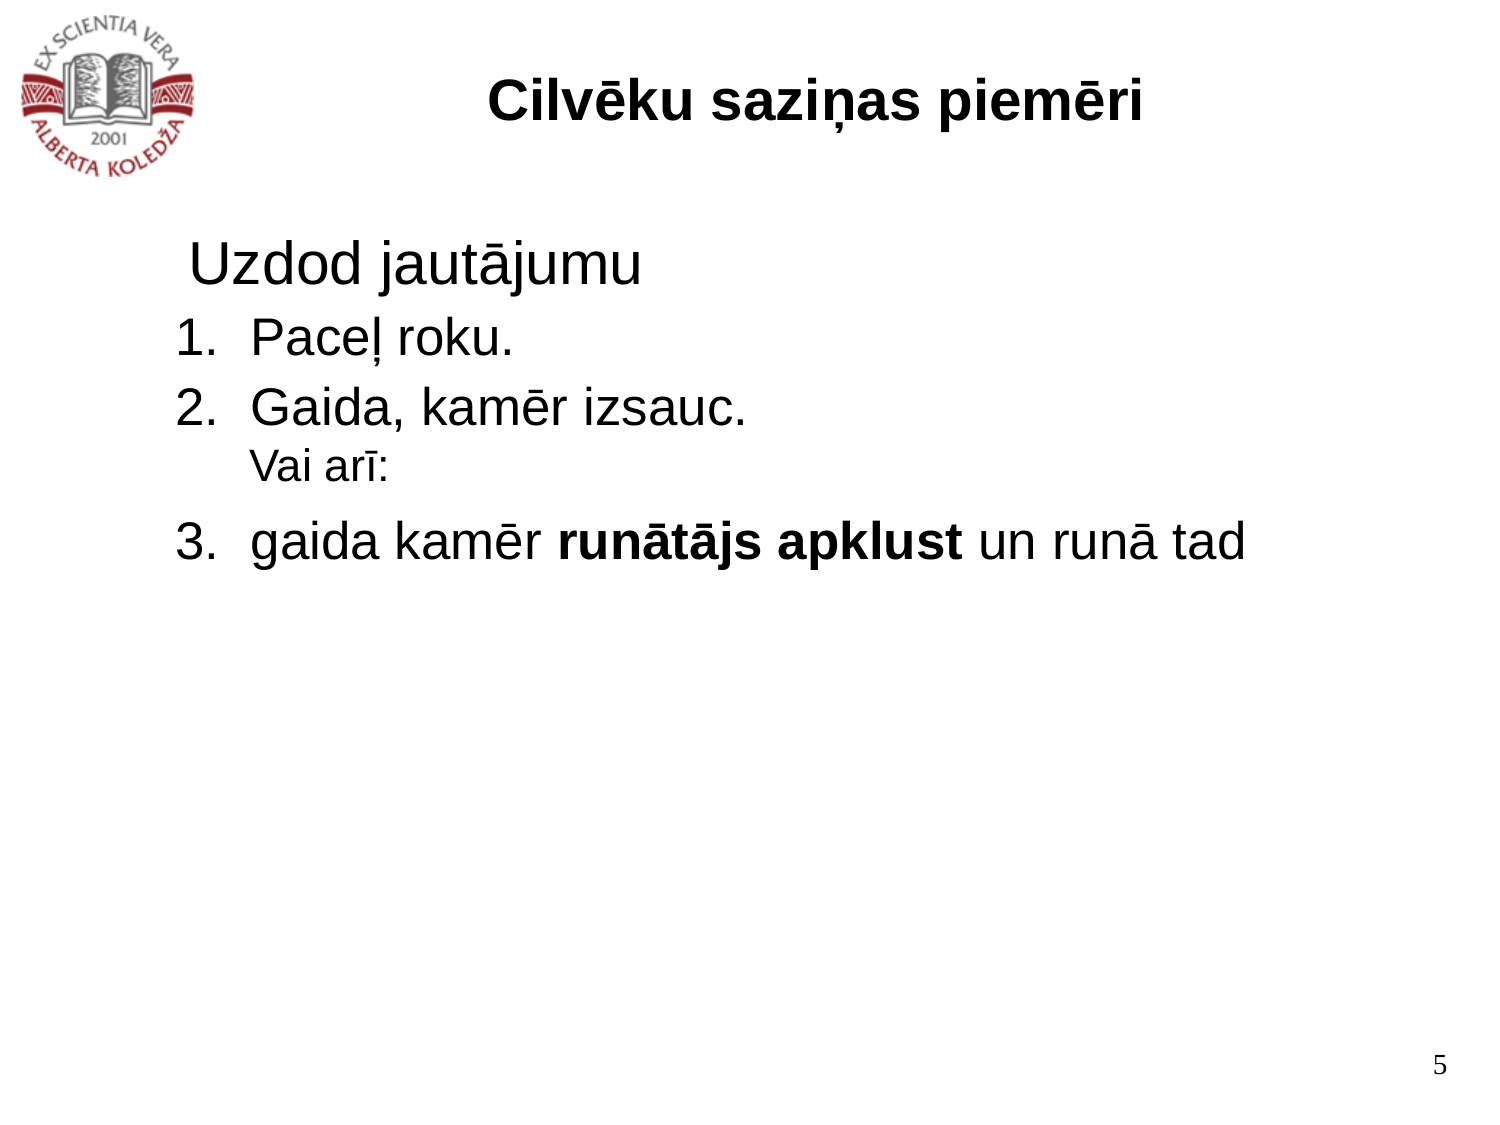

# Cilvēku saziņas piemēri
Uzdod jautājumu
Paceļ roku.
Gaida, kamēr izsauc.
Vai arī:
gaida kamēr runātājs apklust un runā tad
4